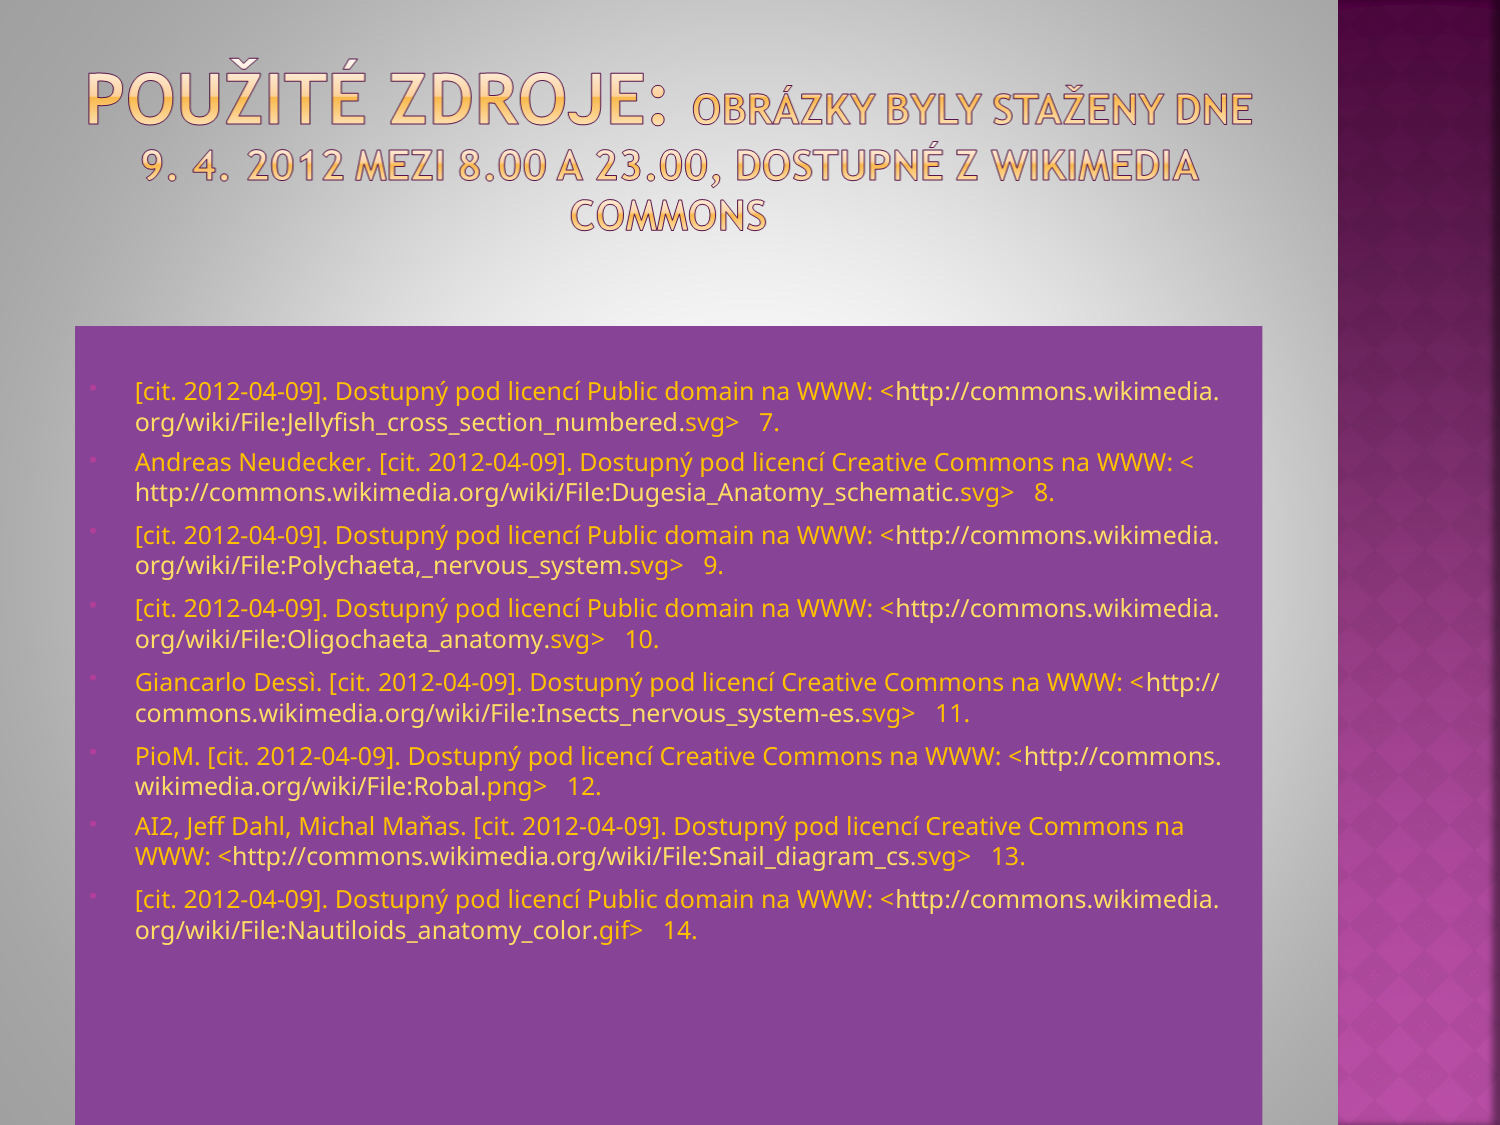

# [cit. 2012-04-09]. Dostupný pod licencí Public domain na WWW: <http://commons.wikimedia.org/wiki/File:Jellyfish_cross_section_numbered.svg> 7.
Andreas Neudecker. [cit. 2012-04-09]. Dostupný pod licencí Creative Commons na WWW: <http://commons.wikimedia.org/wiki/File:Dugesia_Anatomy_schematic.svg> 8.
[cit. 2012-04-09]. Dostupný pod licencí Public domain na WWW: <http://commons.wikimedia.org/wiki/File:Polychaeta,_nervous_system.svg> 9.
[cit. 2012-04-09]. Dostupný pod licencí Public domain na WWW: <http://commons.wikimedia.org/wiki/File:Oligochaeta_anatomy.svg> 10.
Giancarlo Dessì. [cit. 2012-04-09]. Dostupný pod licencí Creative Commons na WWW: <http://commons.wikimedia.org/wiki/File:Insects_nervous_system-es.svg> 11.
PioM. [cit. 2012-04-09]. Dostupný pod licencí Creative Commons na WWW: <http://commons.wikimedia.org/wiki/File:Robal.png> 12.
AI2, Jeff Dahl, Michal Maňas. [cit. 2012-04-09]. Dostupný pod licencí Creative Commons na WWW: <http://commons.wikimedia.org/wiki/File:Snail_diagram_cs.svg> 13.
[cit. 2012-04-09]. Dostupný pod licencí Public domain na WWW: <http://commons.wikimedia.org/wiki/File:Nautiloids_anatomy_color.gif> 14.